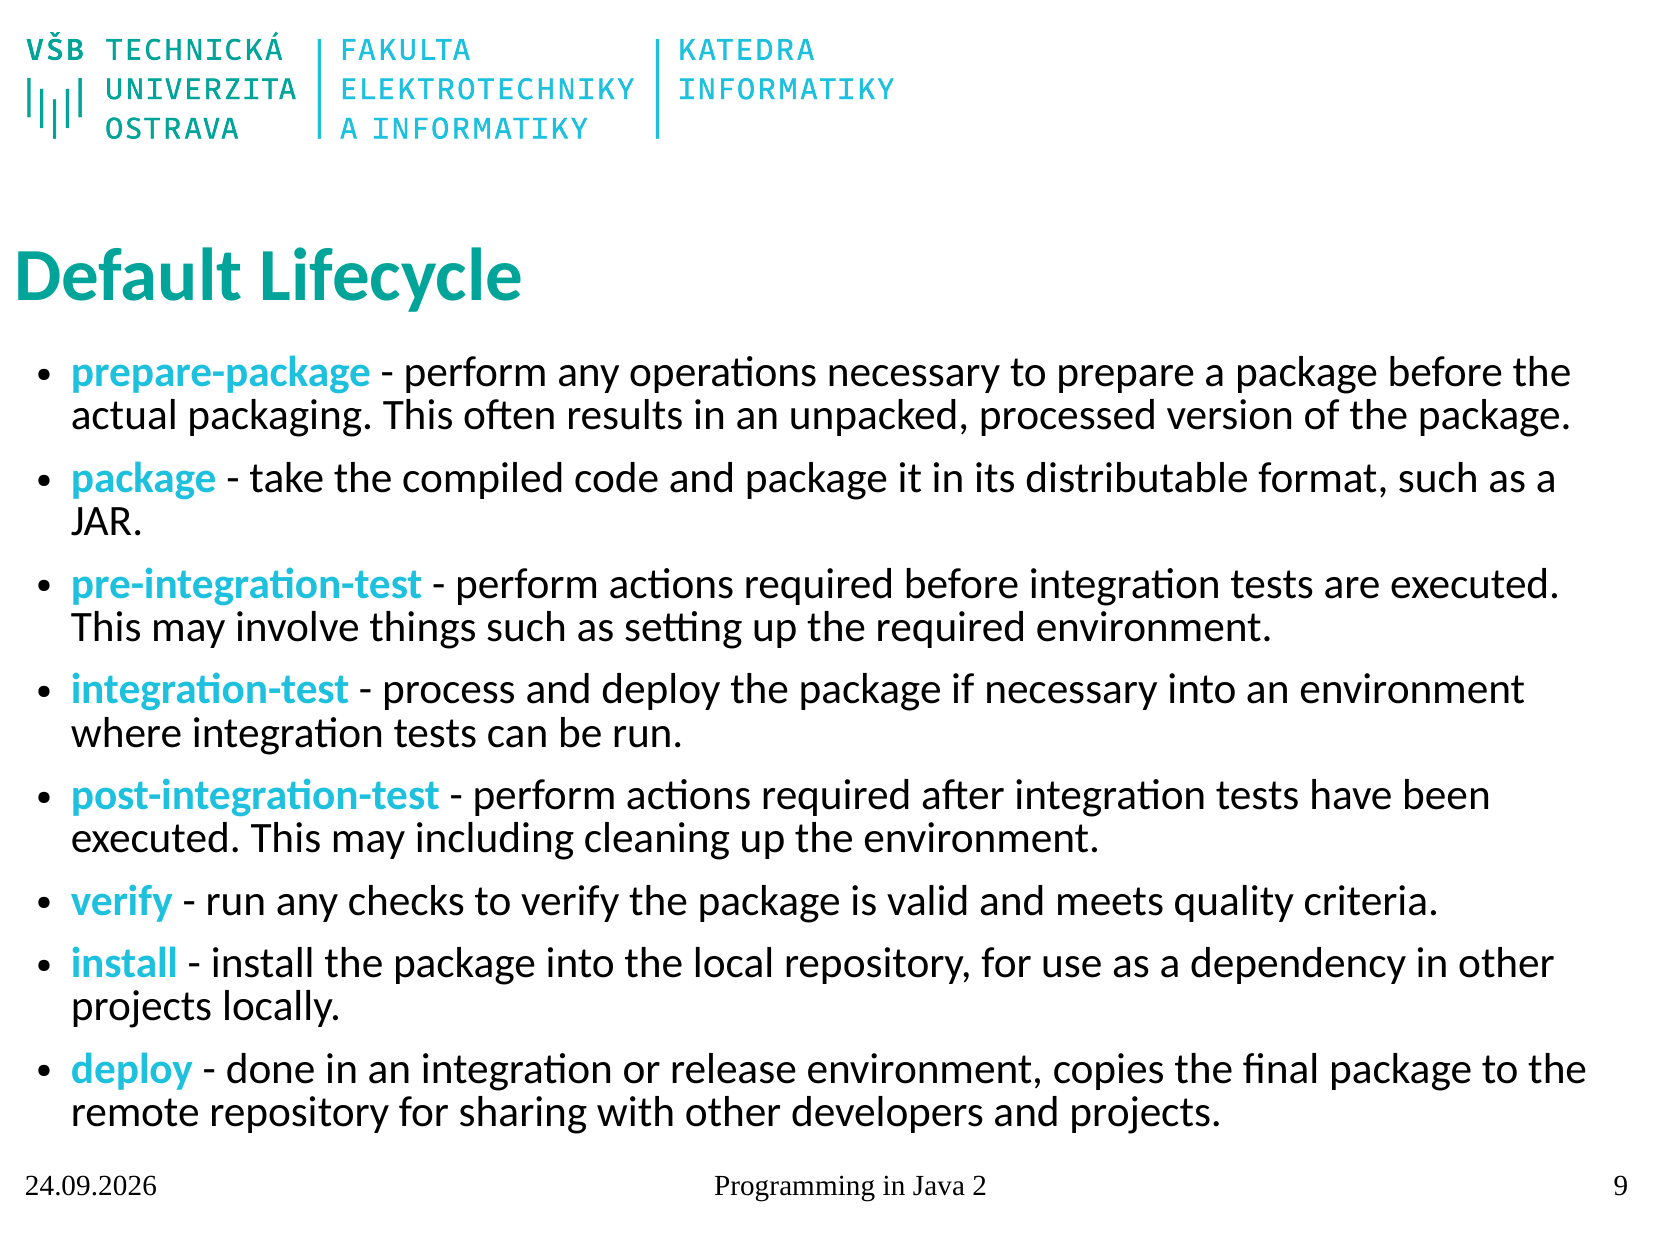

# Default Lifecycle
prepare-package - perform any operations necessary to prepare a package before the actual packaging. This often results in an unpacked, processed version of the package.
package - take the compiled code and package it in its distributable format, such as a JAR.
pre-integration-test - perform actions required before integration tests are executed. This may involve things such as setting up the required environment.
integration-test - process and deploy the package if necessary into an environment where integration tests can be run.
post-integration-test - perform actions required after integration tests have been executed. This may including cleaning up the environment.
verify - run any checks to verify the package is valid and meets quality criteria.
install - install the package into the local repository, for use as a dependency in other projects locally.
deploy - done in an integration or release environment, copies the final package to the remote repository for sharing with other developers and projects.
Programming in Java 2
9